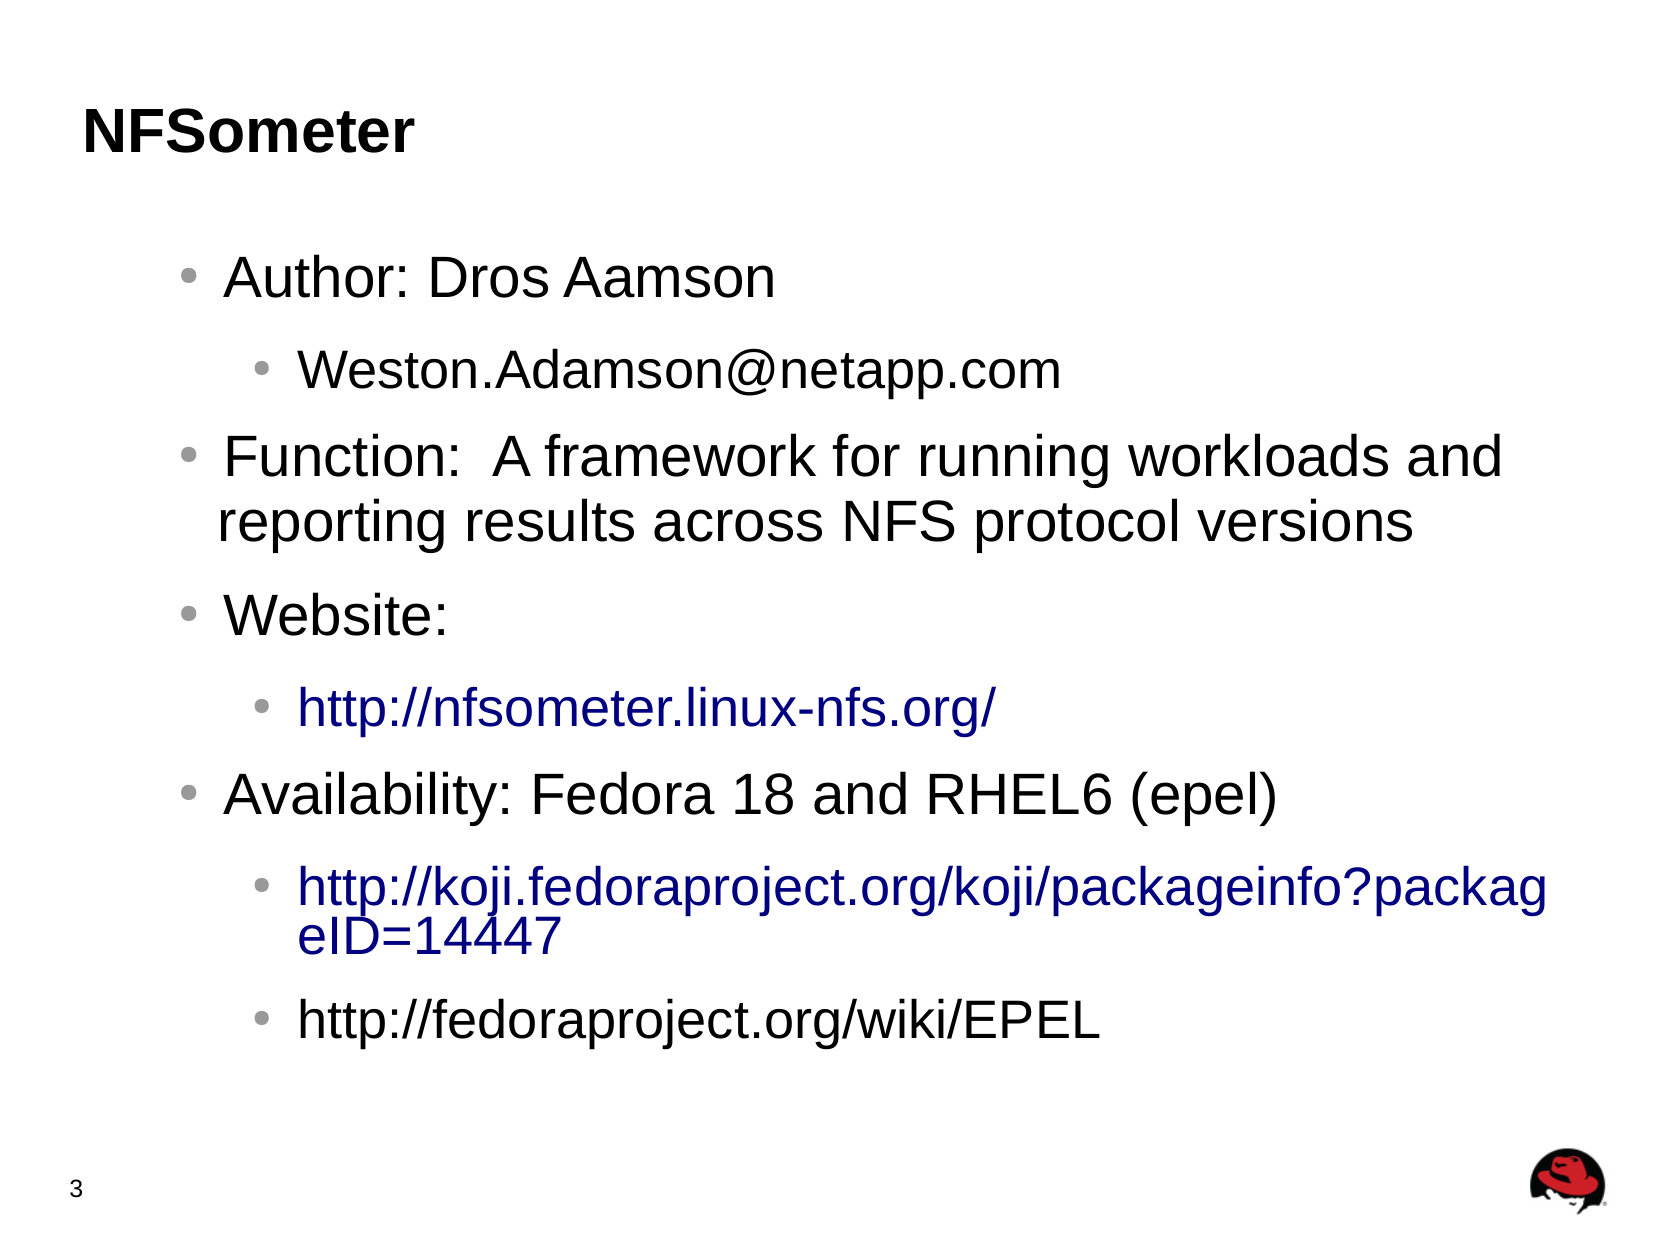

# NFSometer
Author: Dros Aamson
Weston.Adamson@netapp.com
Function: A framework for running workloads and reporting results across NFS protocol versions
Website:
http://nfsometer.linux-nfs.org/
Availability: Fedora 18 and RHEL6 (epel)
http://koji.fedoraproject.org/koji/packageinfo?packageID=14447
http://fedoraproject.org/wiki/EPEL